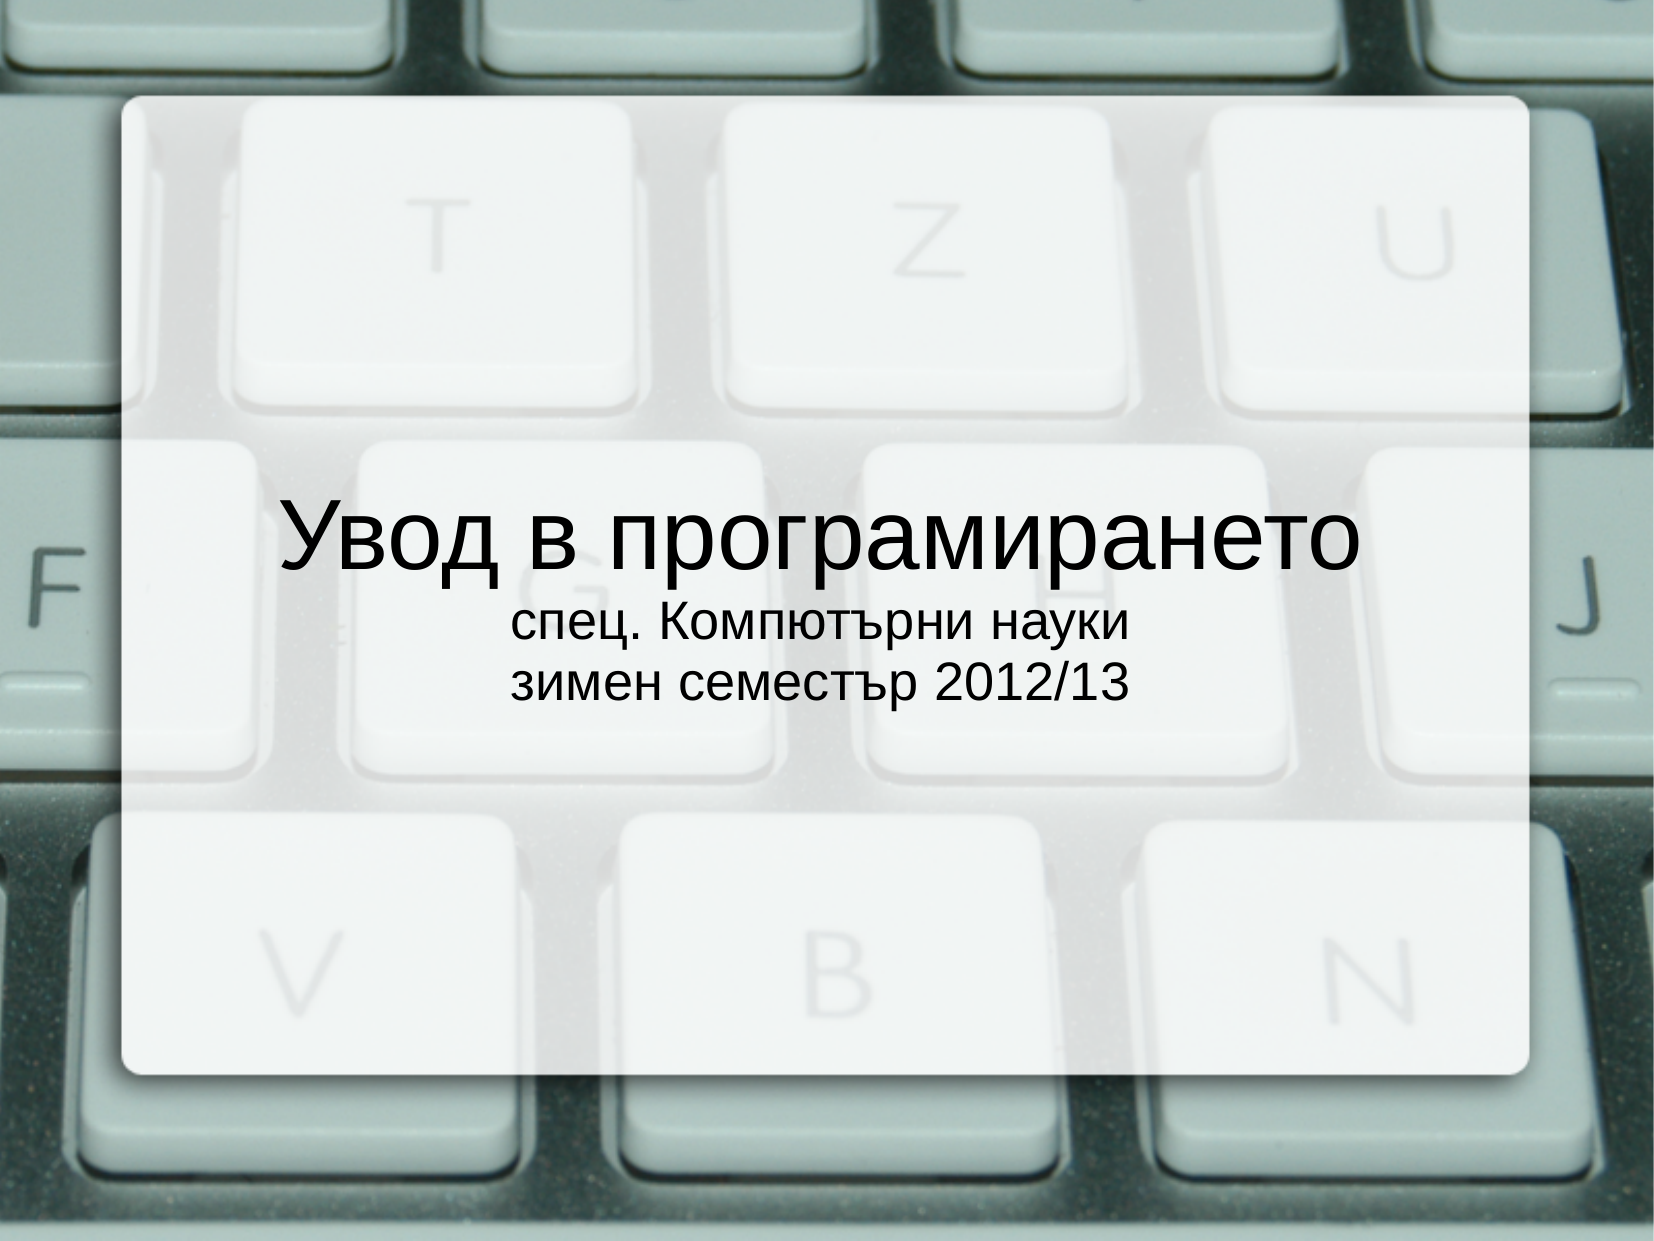

# Увод в програмирането
спец. Компютърни науки
зимен семестър 2012/13